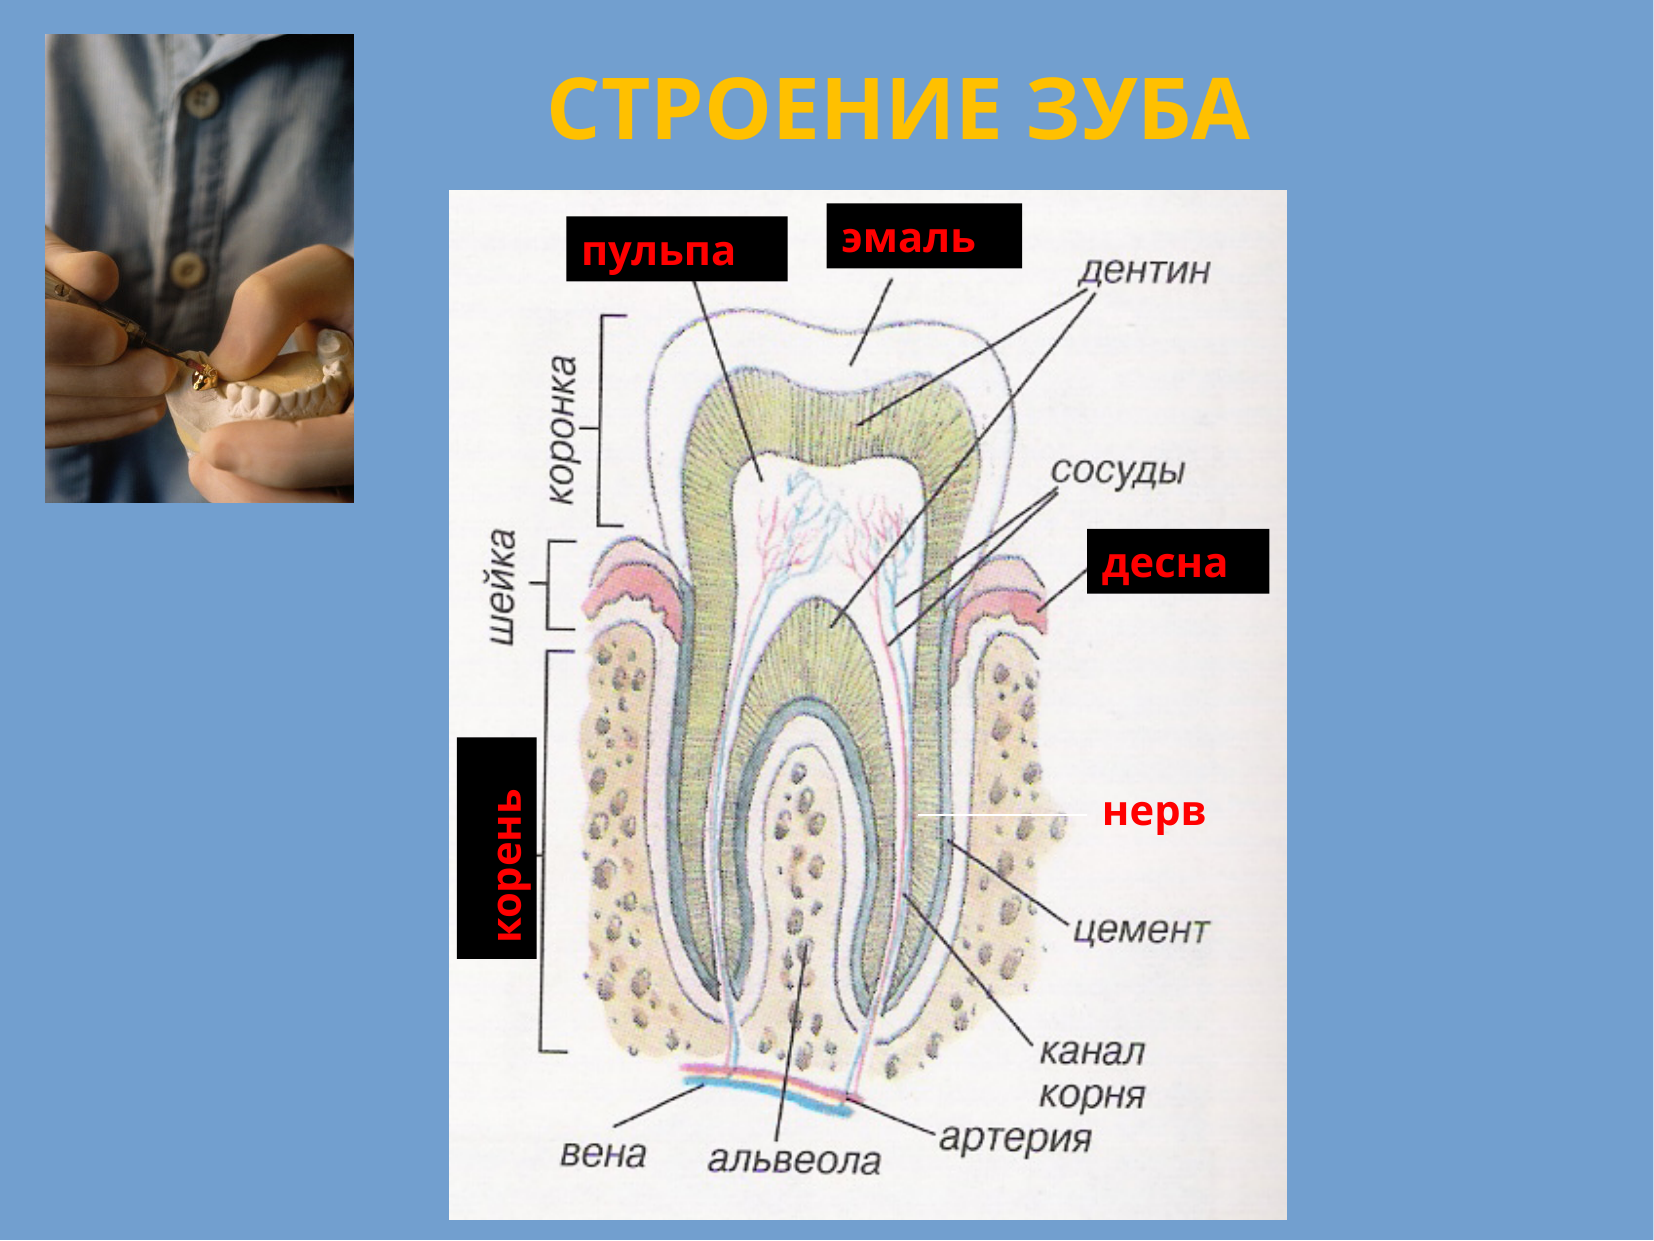

# СТРОЕНИЕ ЗУБА
эмаль
пульпа
десна
корень
нерв